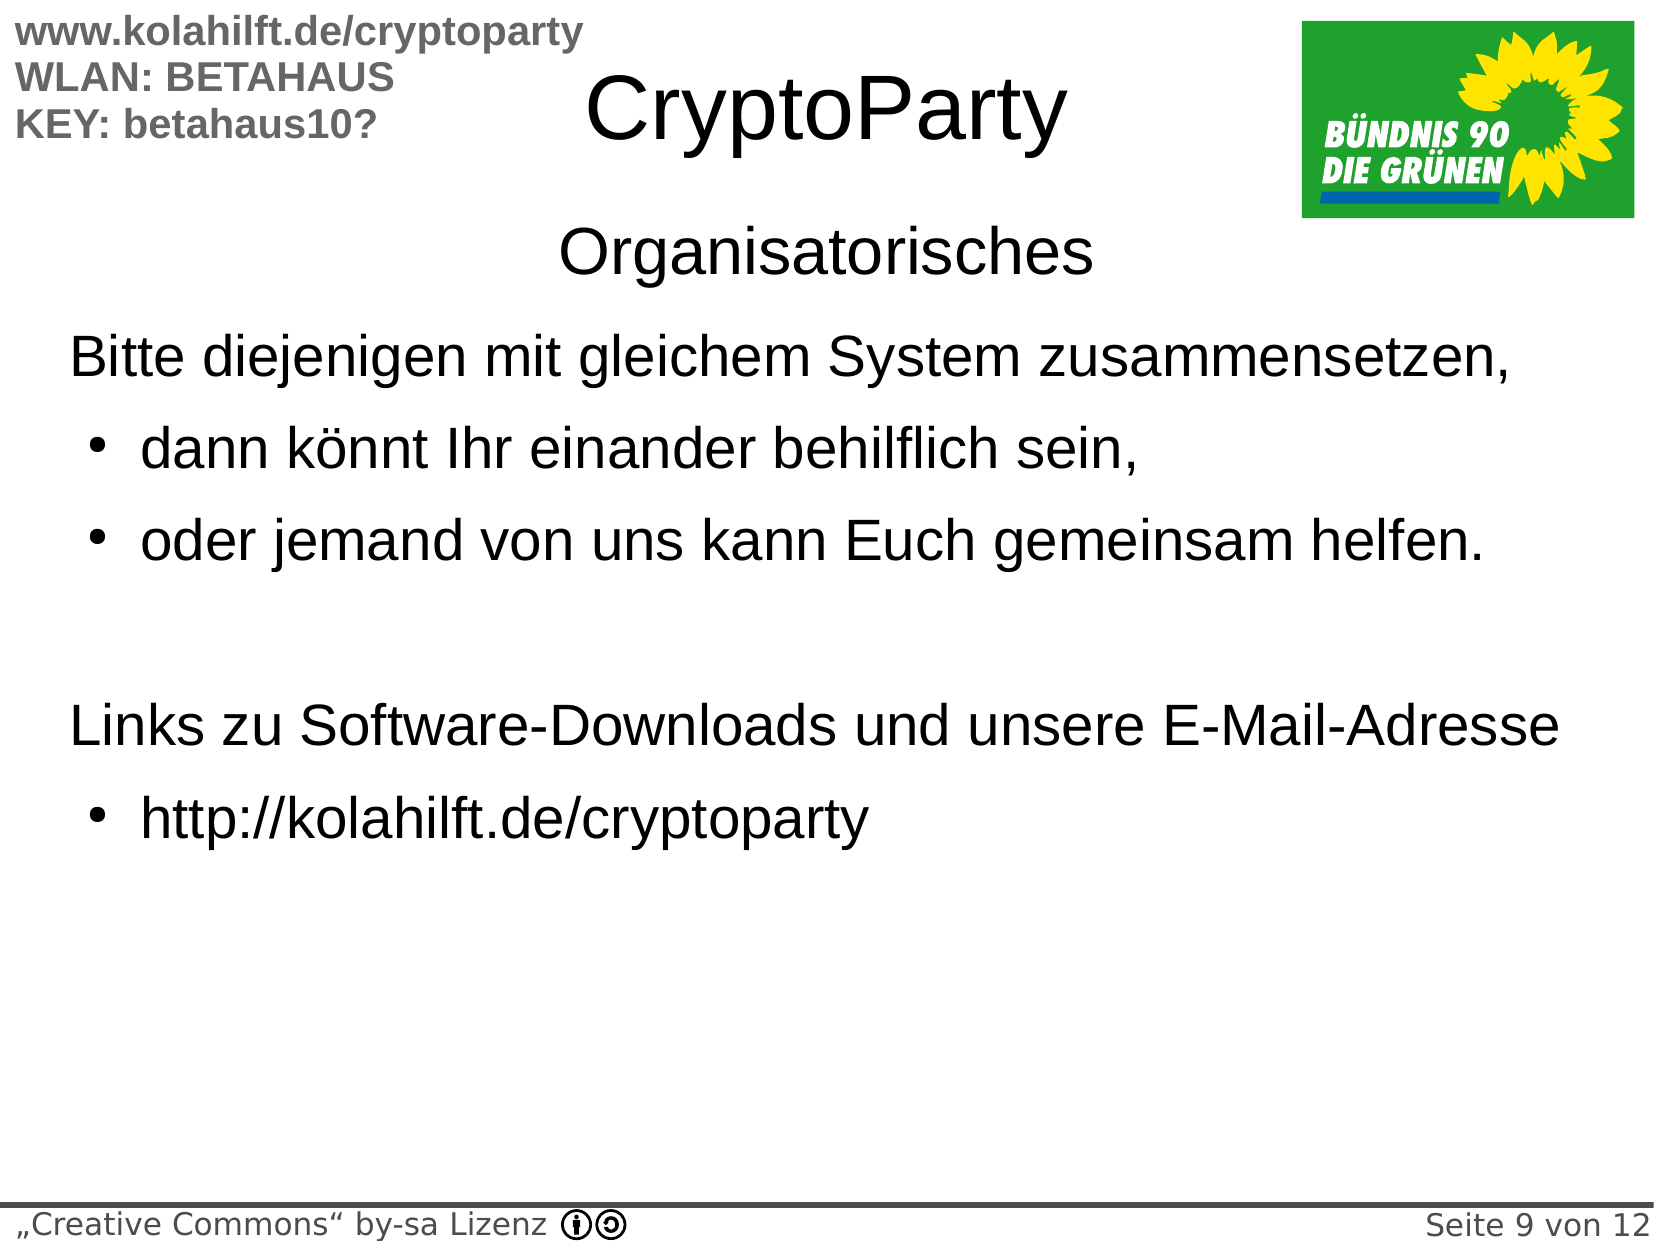

Organisatorisches
# Bitte diejenigen mit gleichem System zusammensetzen,
dann könnt Ihr einander behilflich sein,
oder jemand von uns kann Euch gemeinsam helfen.
Links zu Software-Downloads und unsere E-Mail-Adresse
http://kolahilft.de/cryptoparty